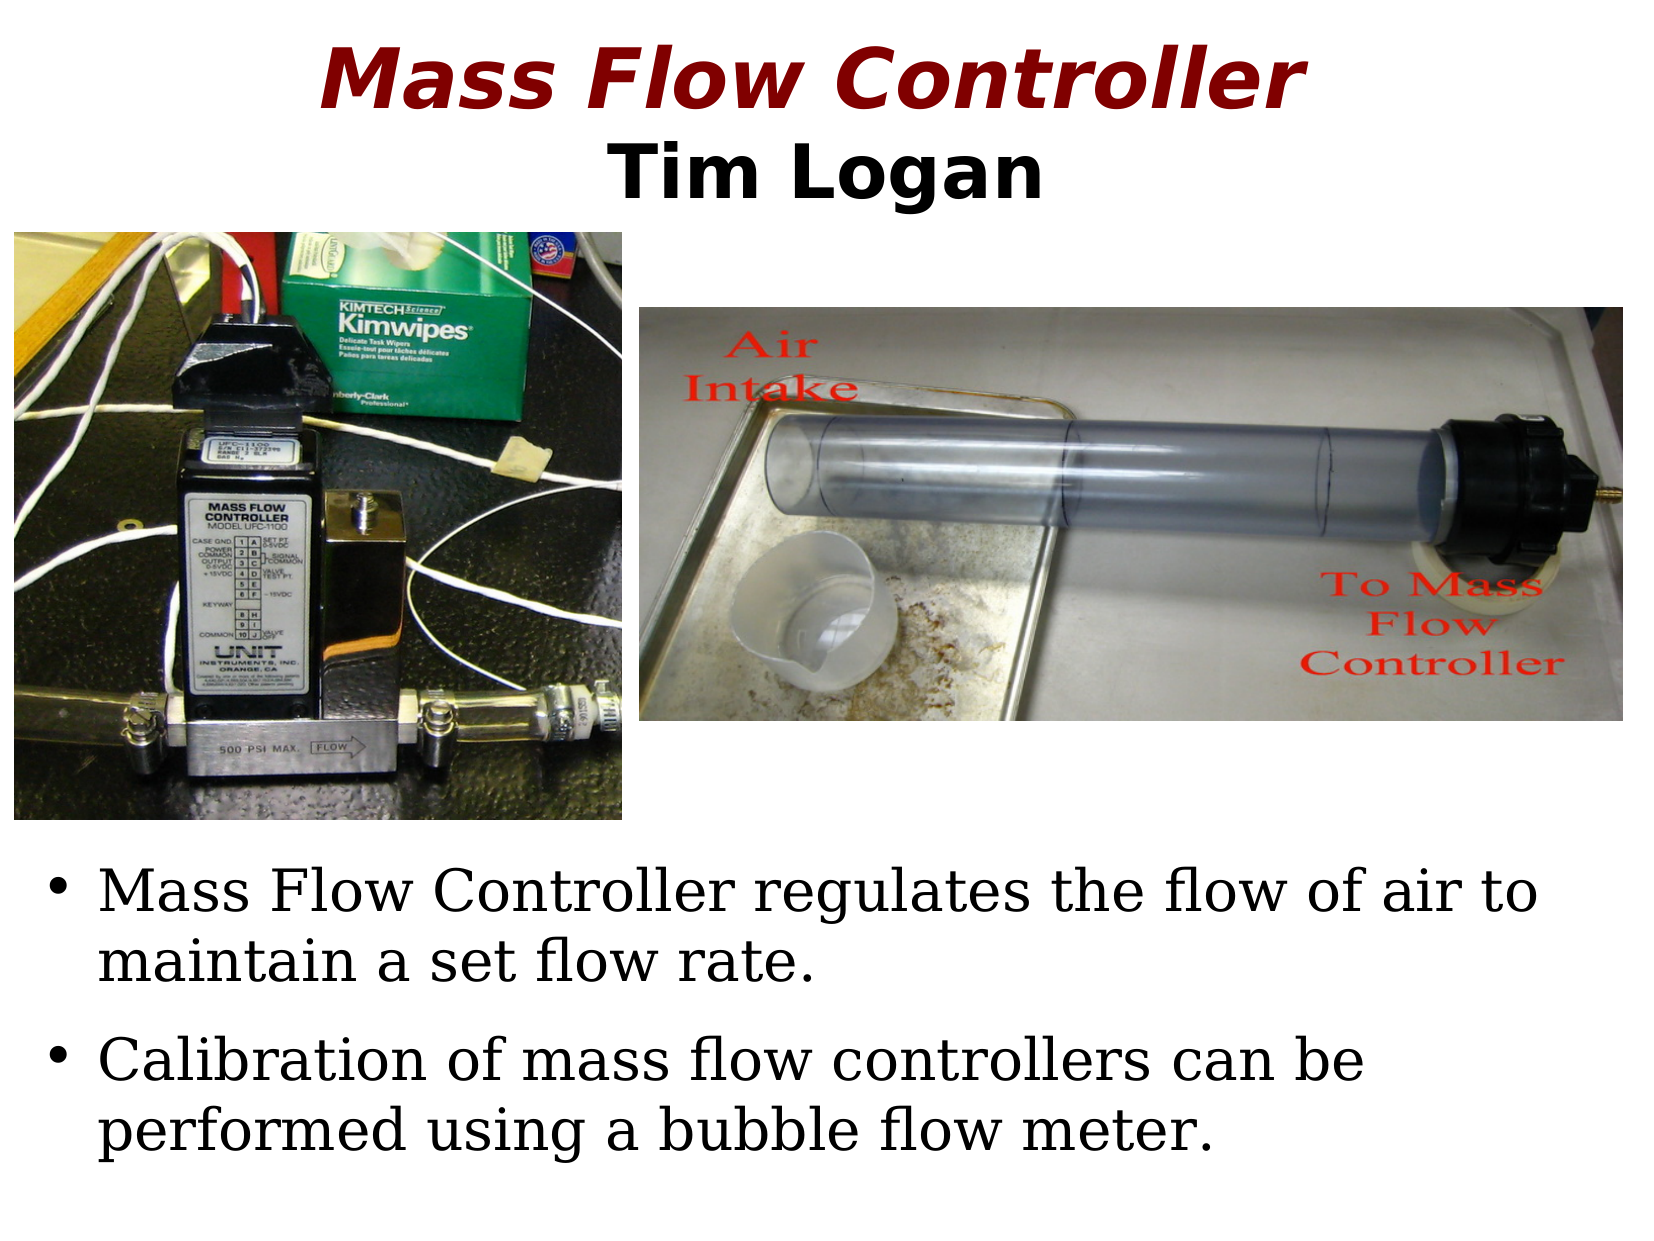

Mass Flow Controller
Tim Logan
Mass Flow Controller regulates the flow of air to maintain a set flow rate.
Calibration of mass flow controllers can be performed using a bubble flow meter.